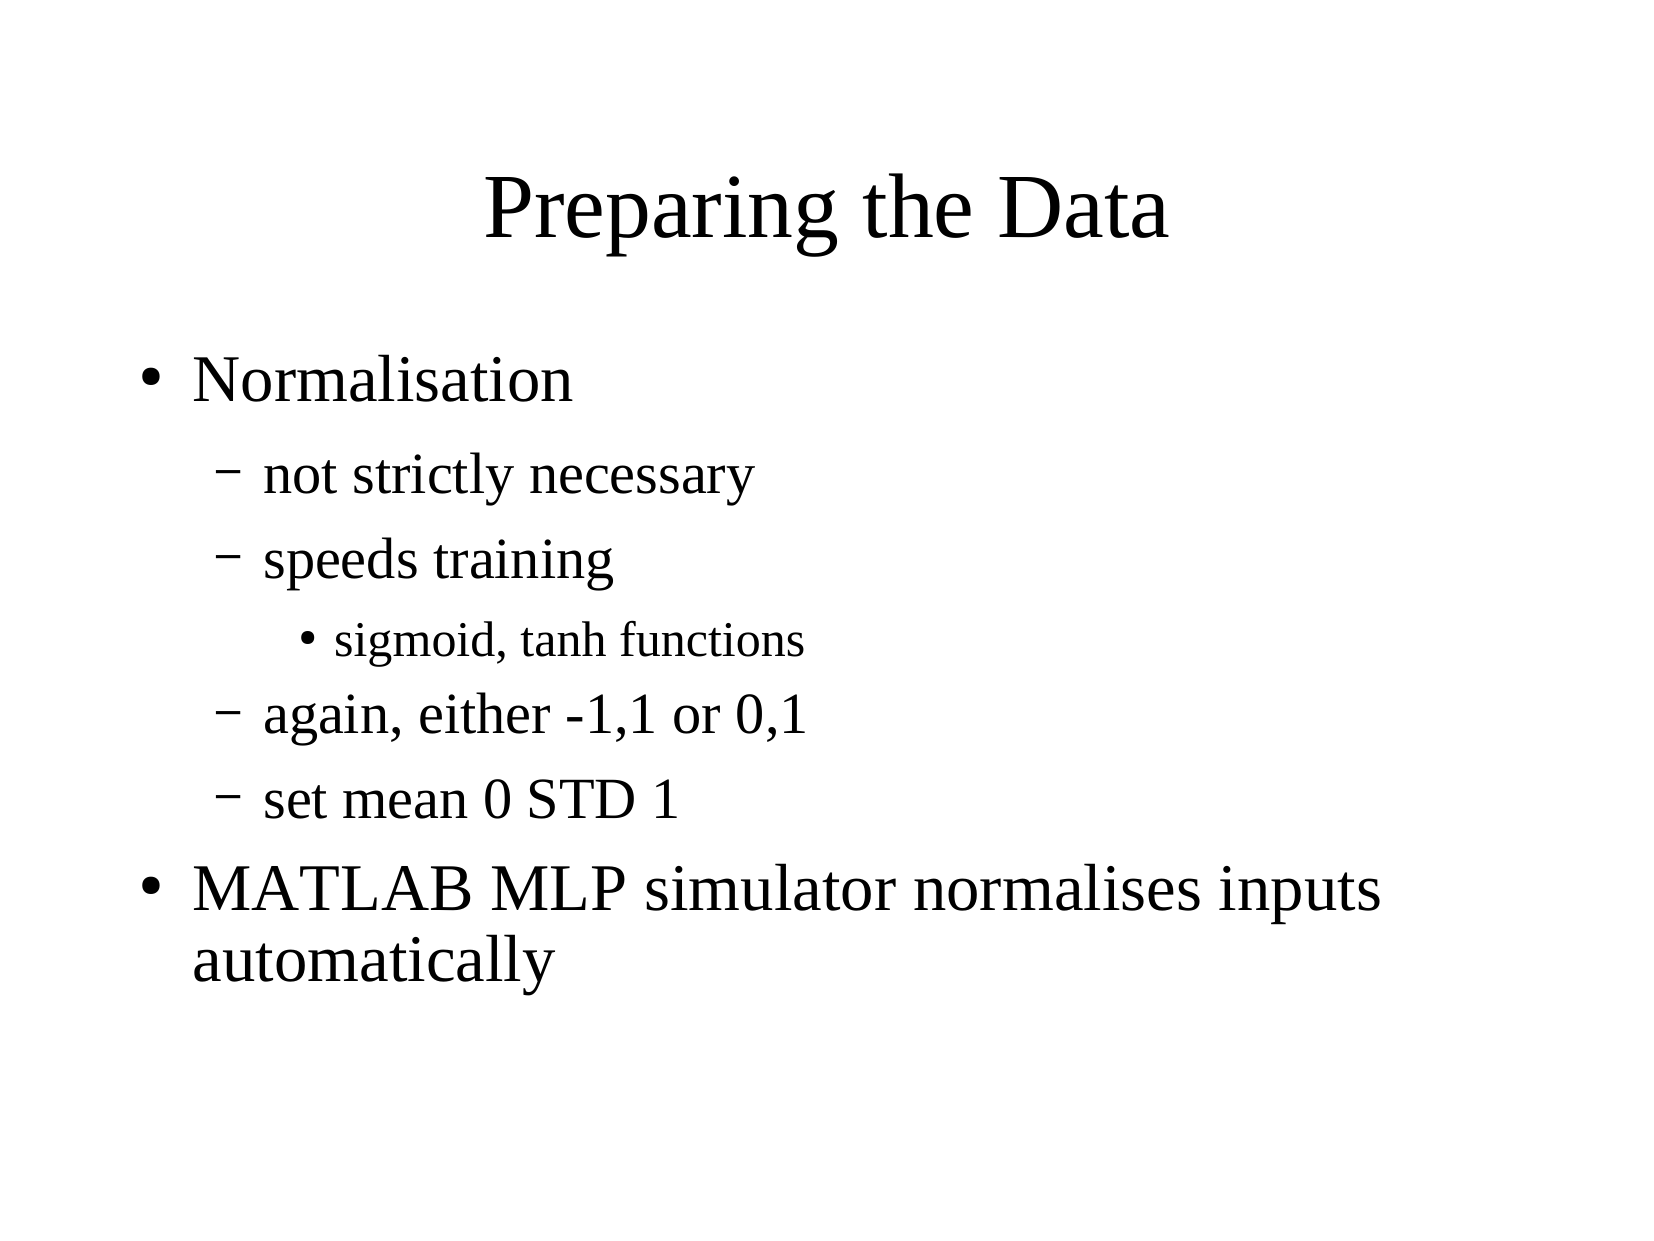

# Preparing the Data
Normalisation
not strictly necessary
speeds training
sigmoid, tanh functions
again, either -1,1 or 0,1
set mean 0 STD 1
MATLAB MLP simulator normalises inputs automatically